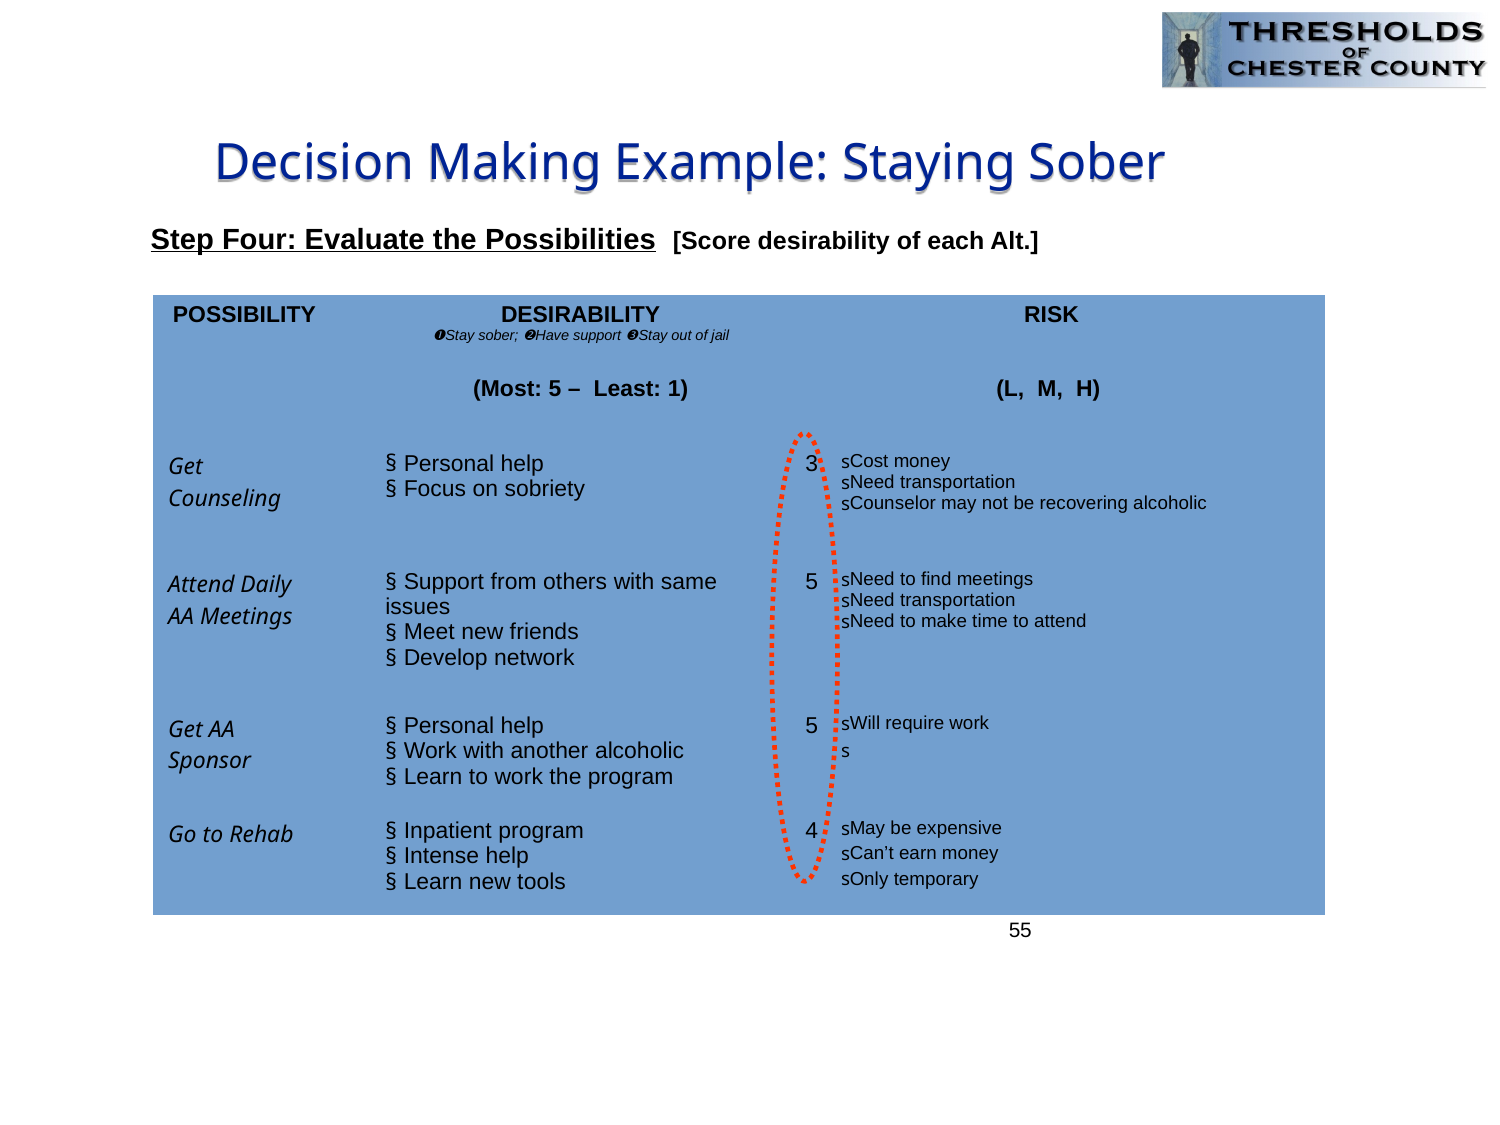

# Decision Making Example: Staying Sober
Step Four: Evaluate the Possibilities [Score desirability of each Alt.]
| POSSIBILITY | | DESIRABILITY Stay sober; Have support Stay out of jail | | RISK | |
| --- | --- | --- | --- | --- | --- |
| | | (Most: 5 – Least: 1) | | (L, M, H) | |
| Get Counseling | | Personal help Focus on sobriety | 3 | Cost money Need transportation Counselor may not be recovering alcoholic | |
| Attend Daily AA Meetings | | Support from others with same issues Meet new friends Develop network | 5 | Need to find meetings Need transportation Need to make time to attend | |
| Get AA Sponsor | | Personal help Work with another alcoholic Learn to work the program | 5 | Will require work | |
| Go to Rehab | | Inpatient program Intense help Learn new tools | 4 | May be expensive Can’t earn money Only temporary | |